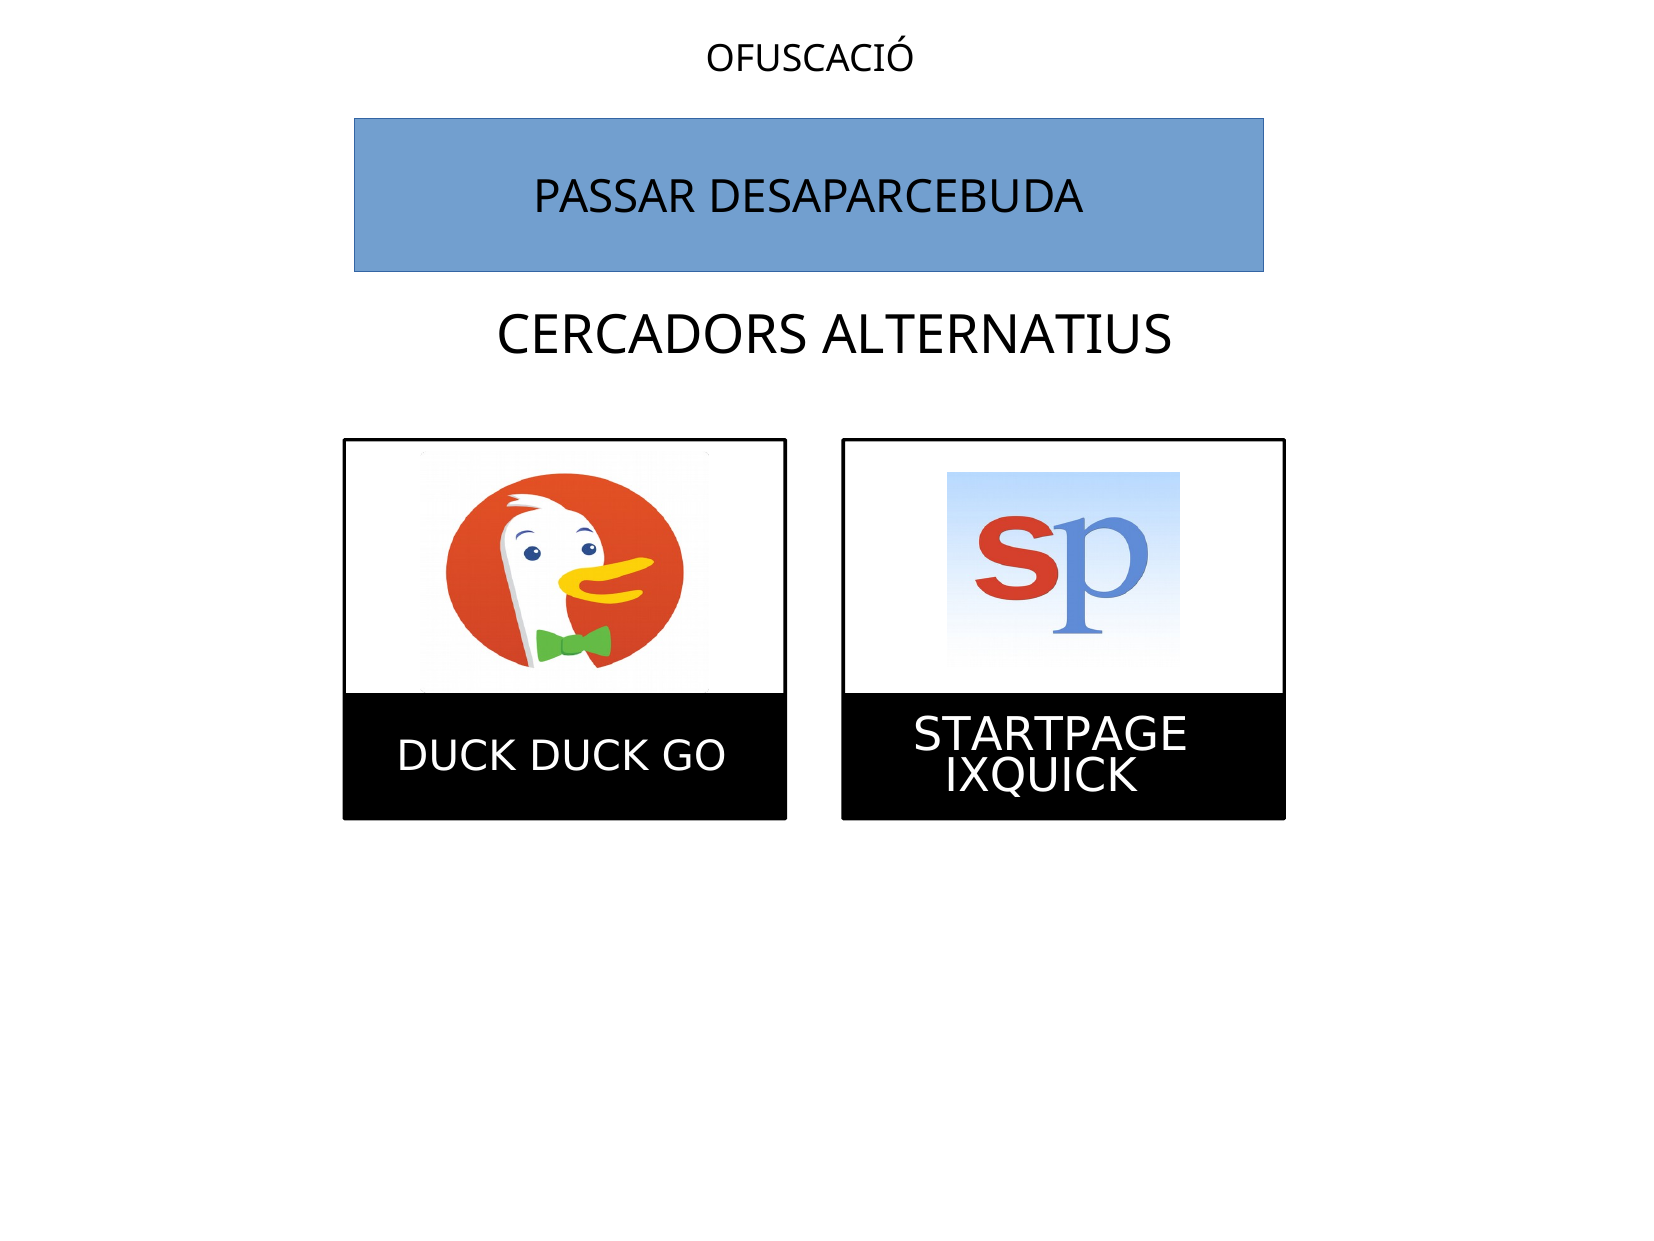

OFUSCACIÓ
PASSAR DESAPARCEBUDA
CERCADORS ALTERNATIUS
STARTPAGE
 DUCK DUCK GO
IXQUICK